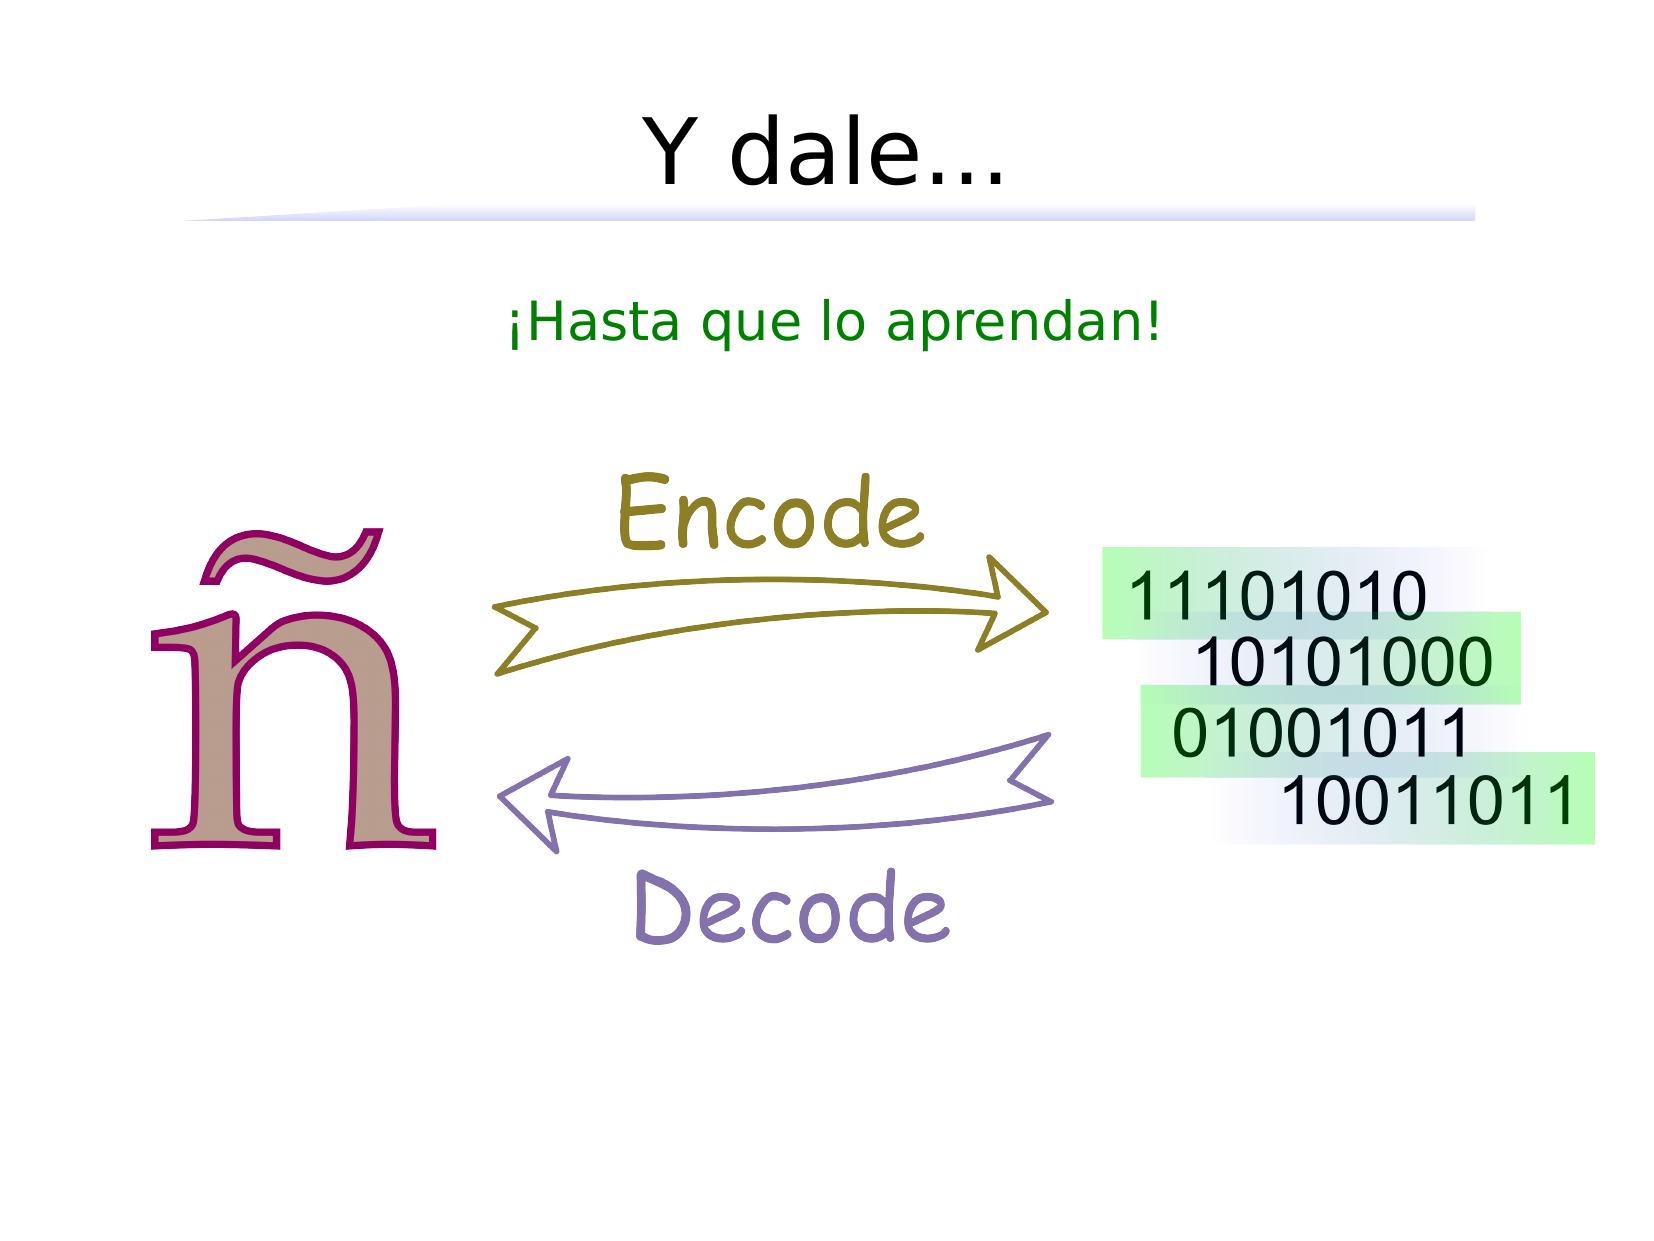

# Y dale...
¡Hasta que lo aprendan!